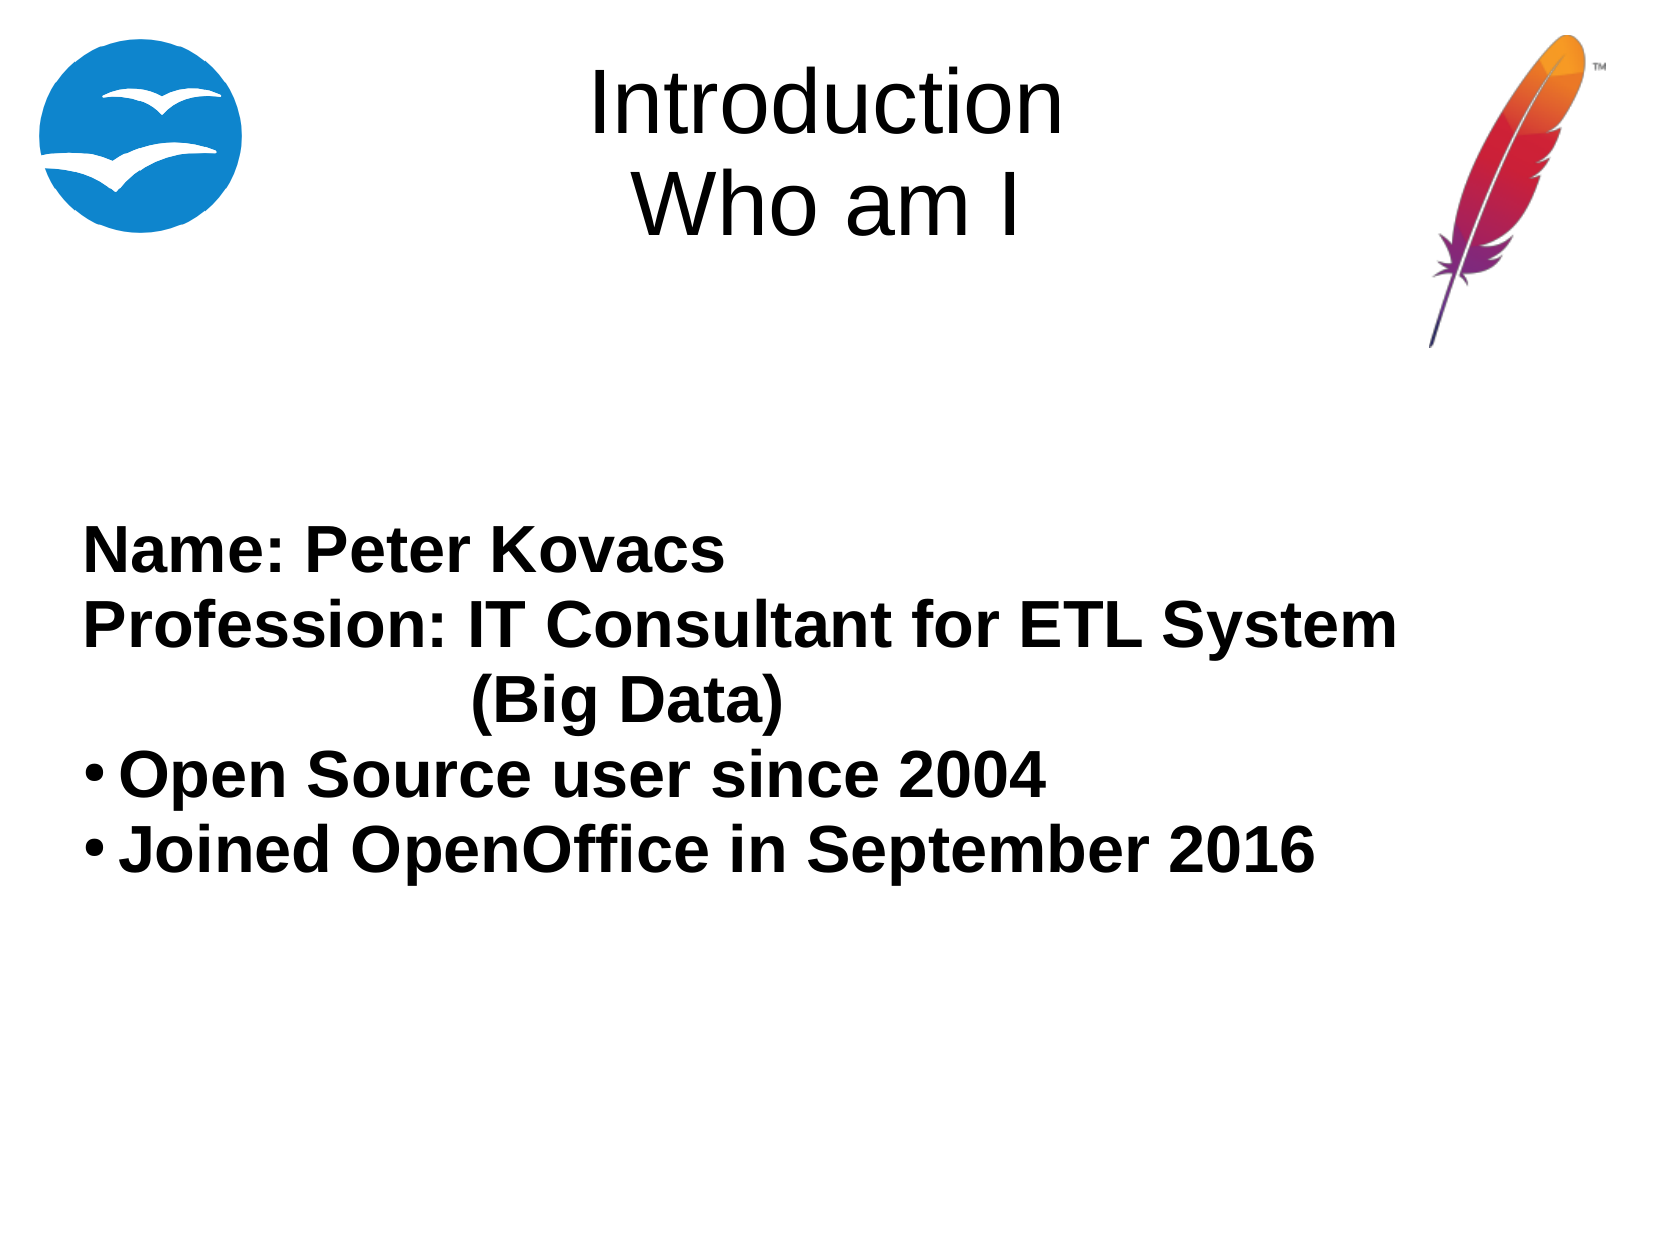

# Introduction Who am I
Name: Peter Kovacs
Profession: IT Consultant for ETL System
					 (Big Data)
Open Source user since 2004
Joined OpenOffice in September 2016